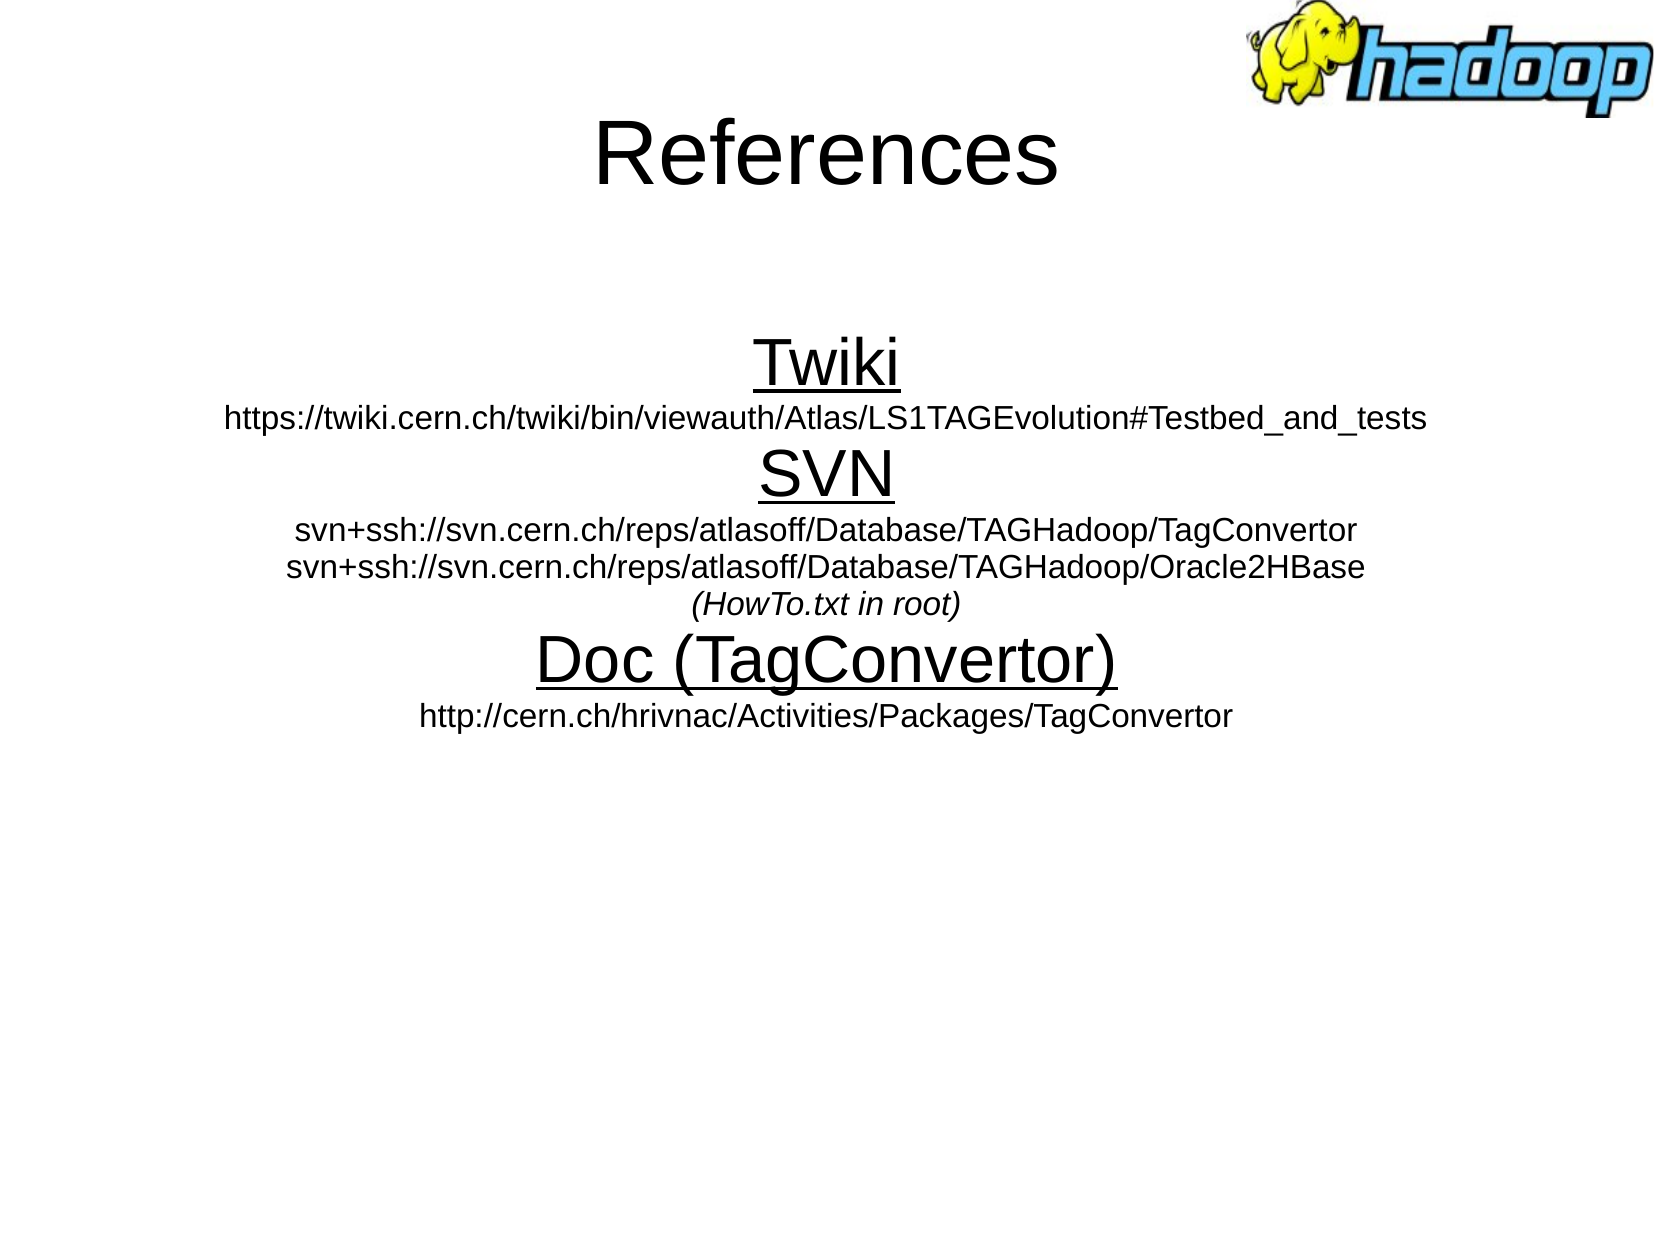

# References
Twiki
https://twiki.cern.ch/twiki/bin/viewauth/Atlas/LS1TAGEvolution#Testbed_and_tests
SVN
svn+ssh://svn.cern.ch/reps/atlasoff/Database/TAGHadoop/TagConvertor
svn+ssh://svn.cern.ch/reps/atlasoff/Database/TAGHadoop/Oracle2HBase
(HowTo.txt in root)
Doc (TagConvertor)
http://cern.ch/hrivnac/Activities/Packages/TagConvertor